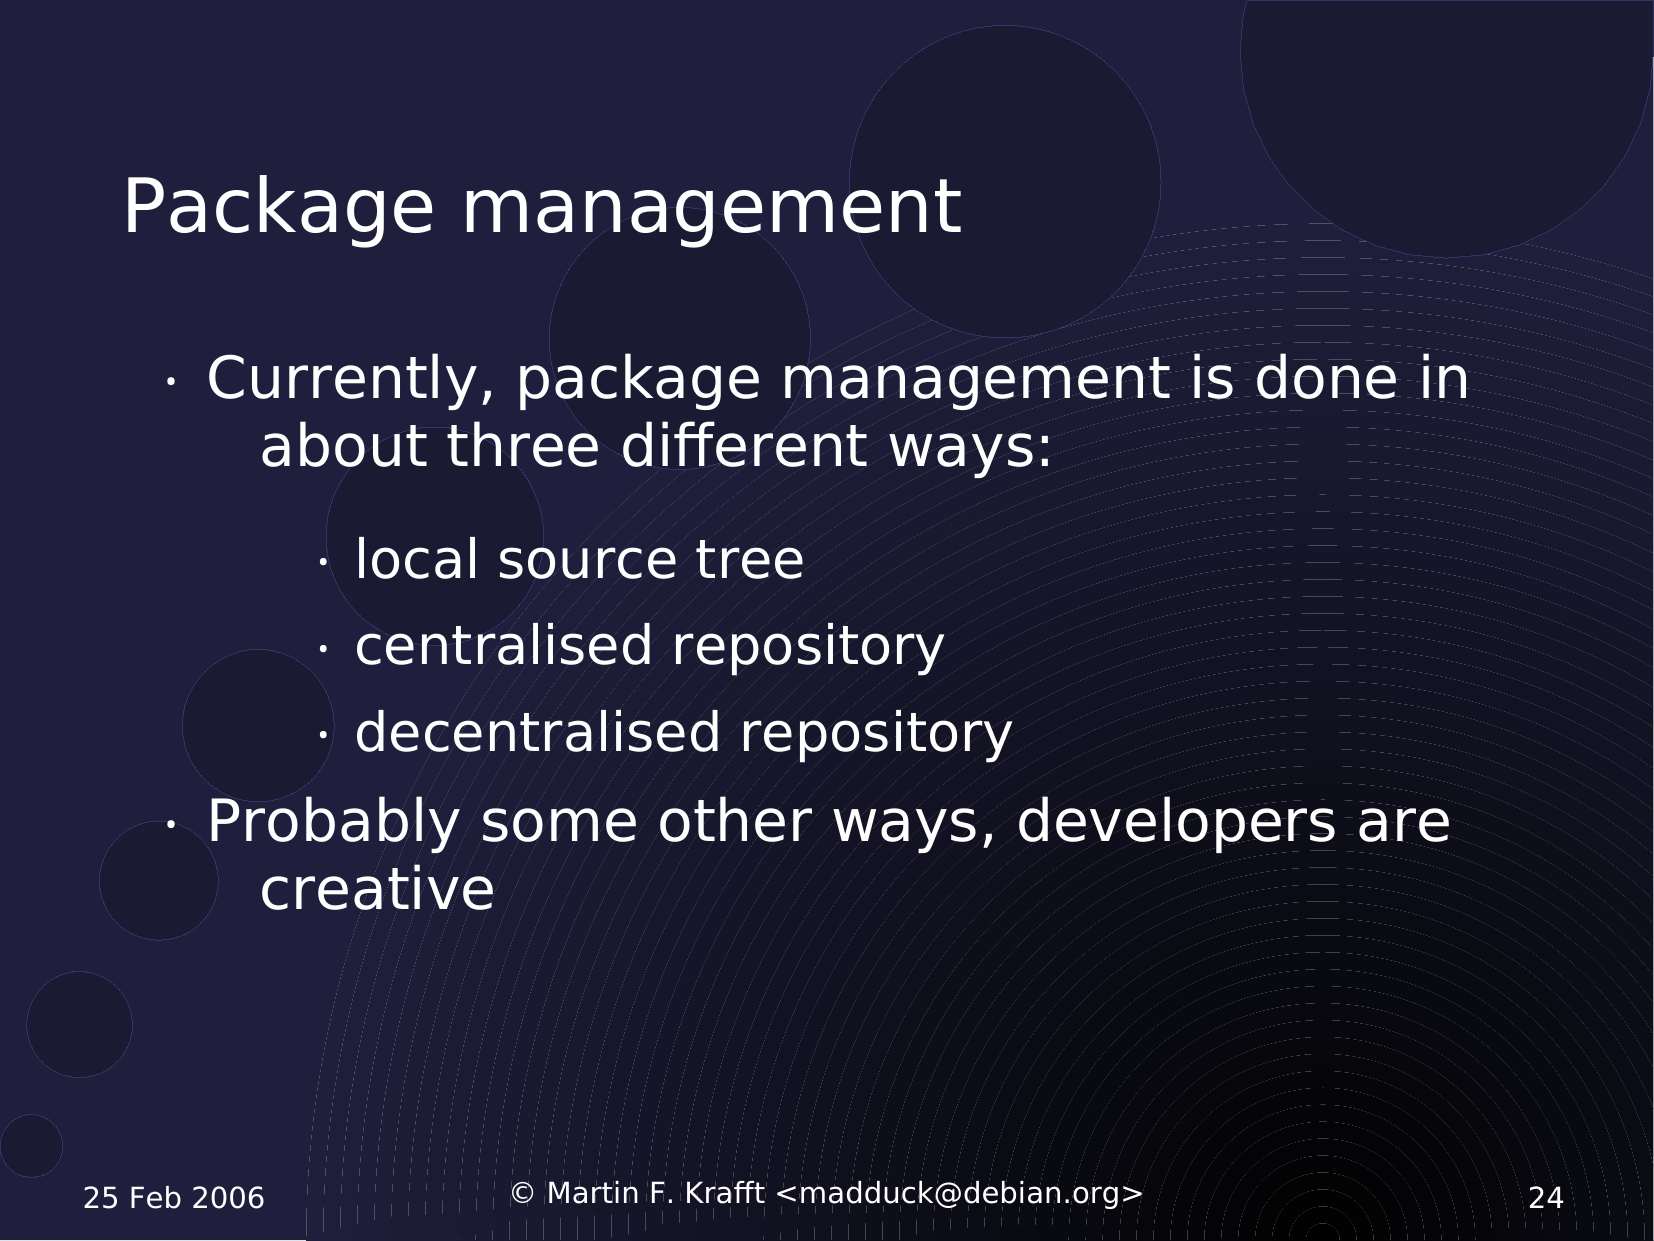

# Package management
Currently, package management is done in about three different ways:
local source tree
centralised repository
decentralised repository
Probably some other ways, developers are creative
© Martin F. Krafft <madduck@debian.org>
25 Feb 2006
24